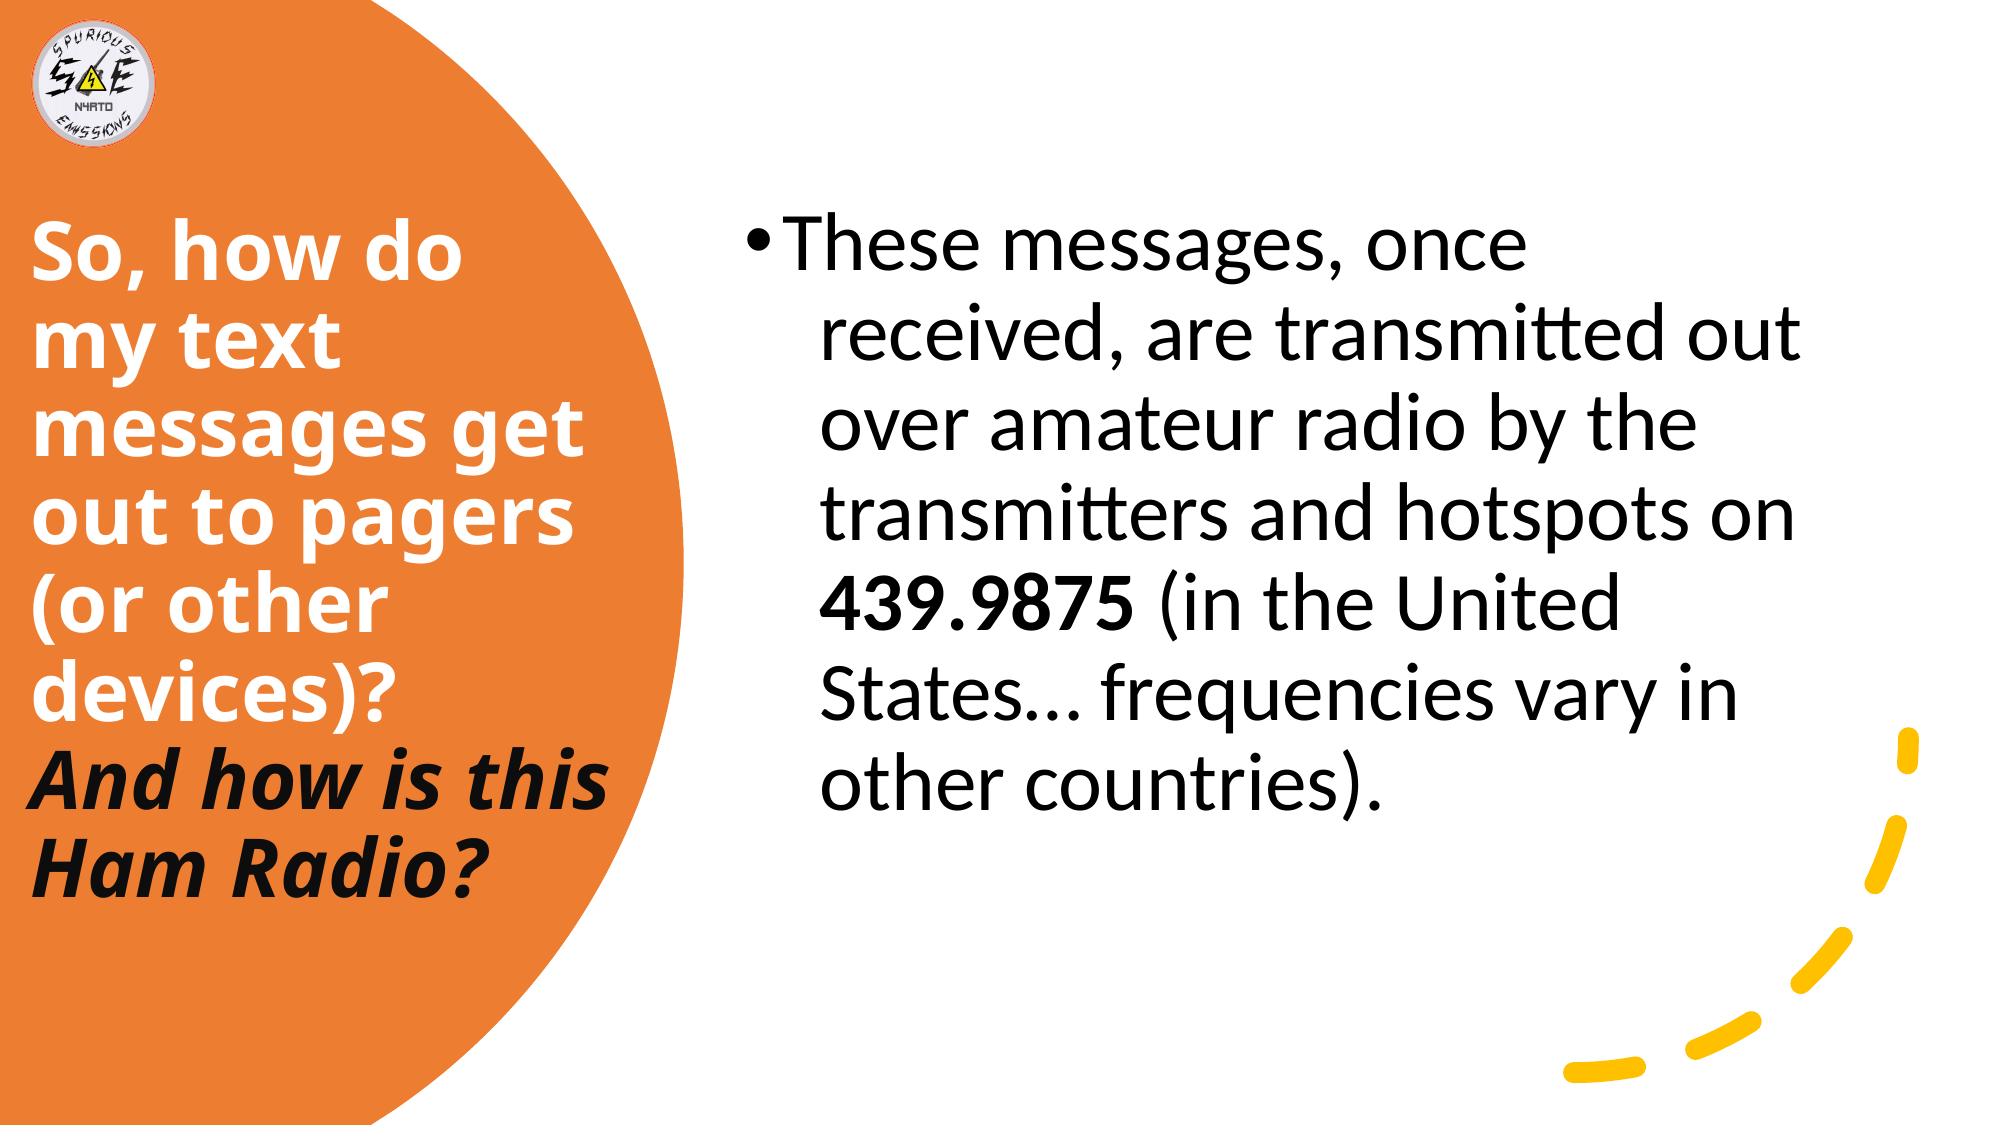

These messages, once received, are transmitted out over amateur radio by the transmitters and hotspots on 439.9875 (in the United States… frequencies vary in other countries).
# So, how do my text messages get out to pagers (or other devices)? And how is this Ham Radio?